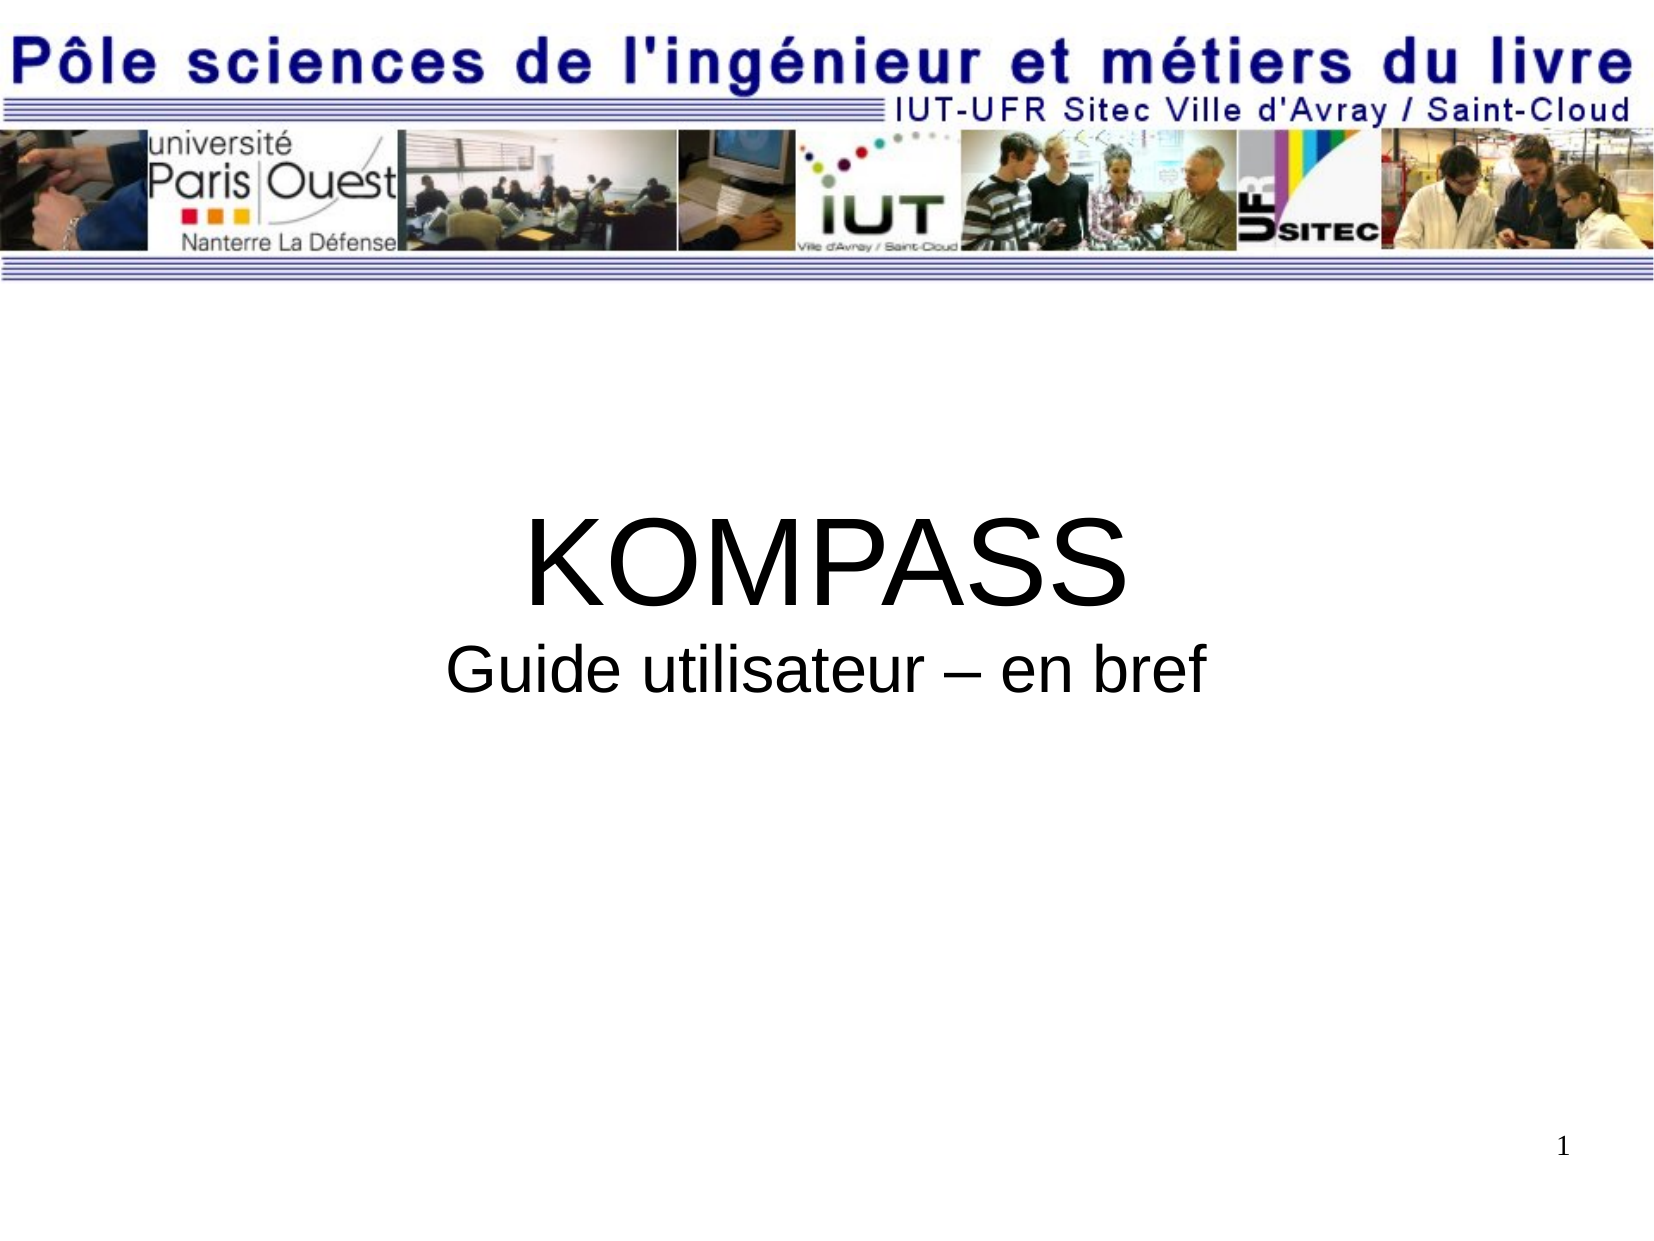

# KOMPASS
Guide utilisateur – en bref
1